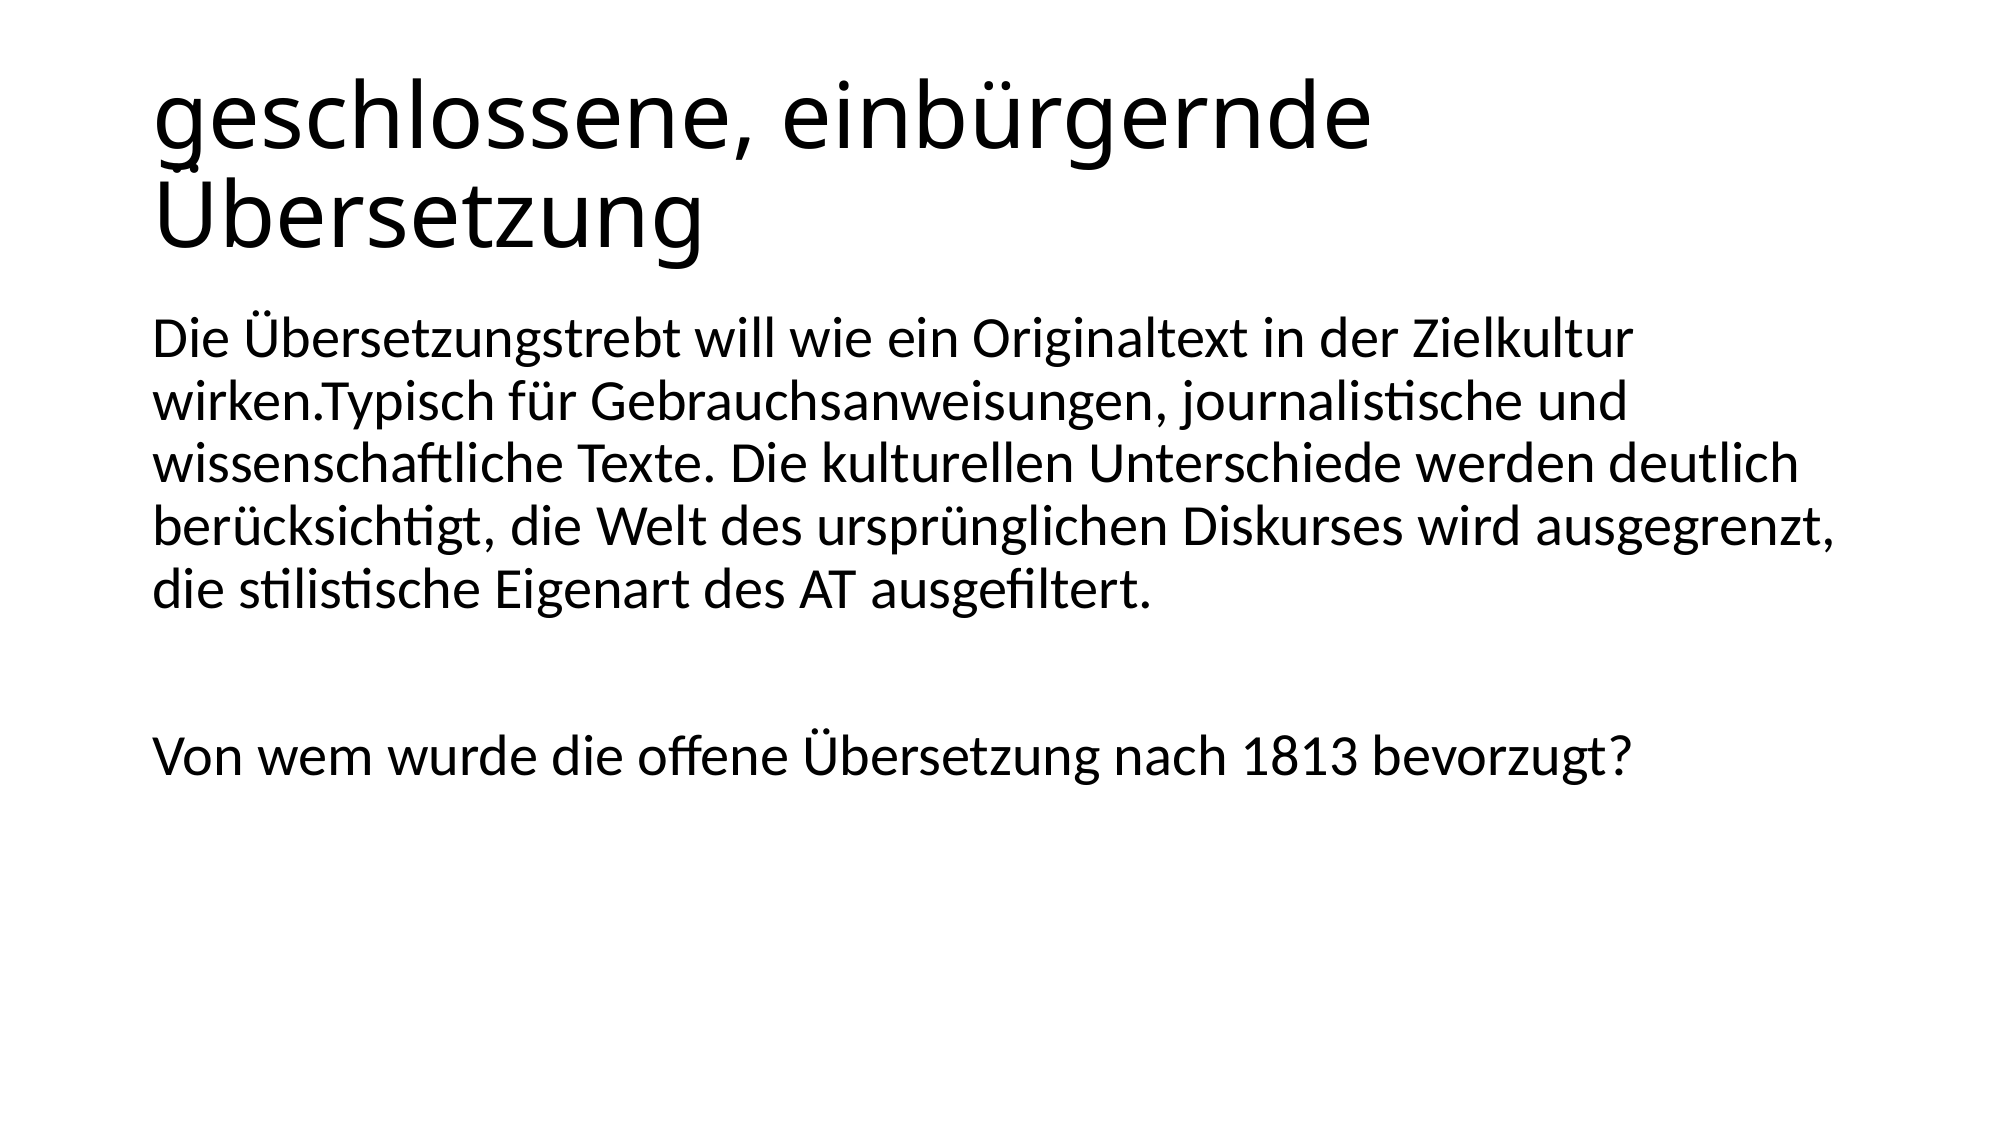

# geschlossene, einbürgernde Übersetzung
Die Übersetzungstrebt will wie ein Originaltext in der Zielkultur wirken.Typisch für Gebrauchsanweisungen, journalistische und wissenschaftliche Texte. Die kulturellen Unterschiede werden deutlich berücksichtigt, die Welt des ursprünglichen Diskurses wird ausgegrenzt, die stilistische Eigenart des AT ausgefiltert.
Von wem wurde die offene Übersetzung nach 1813 bevorzugt?